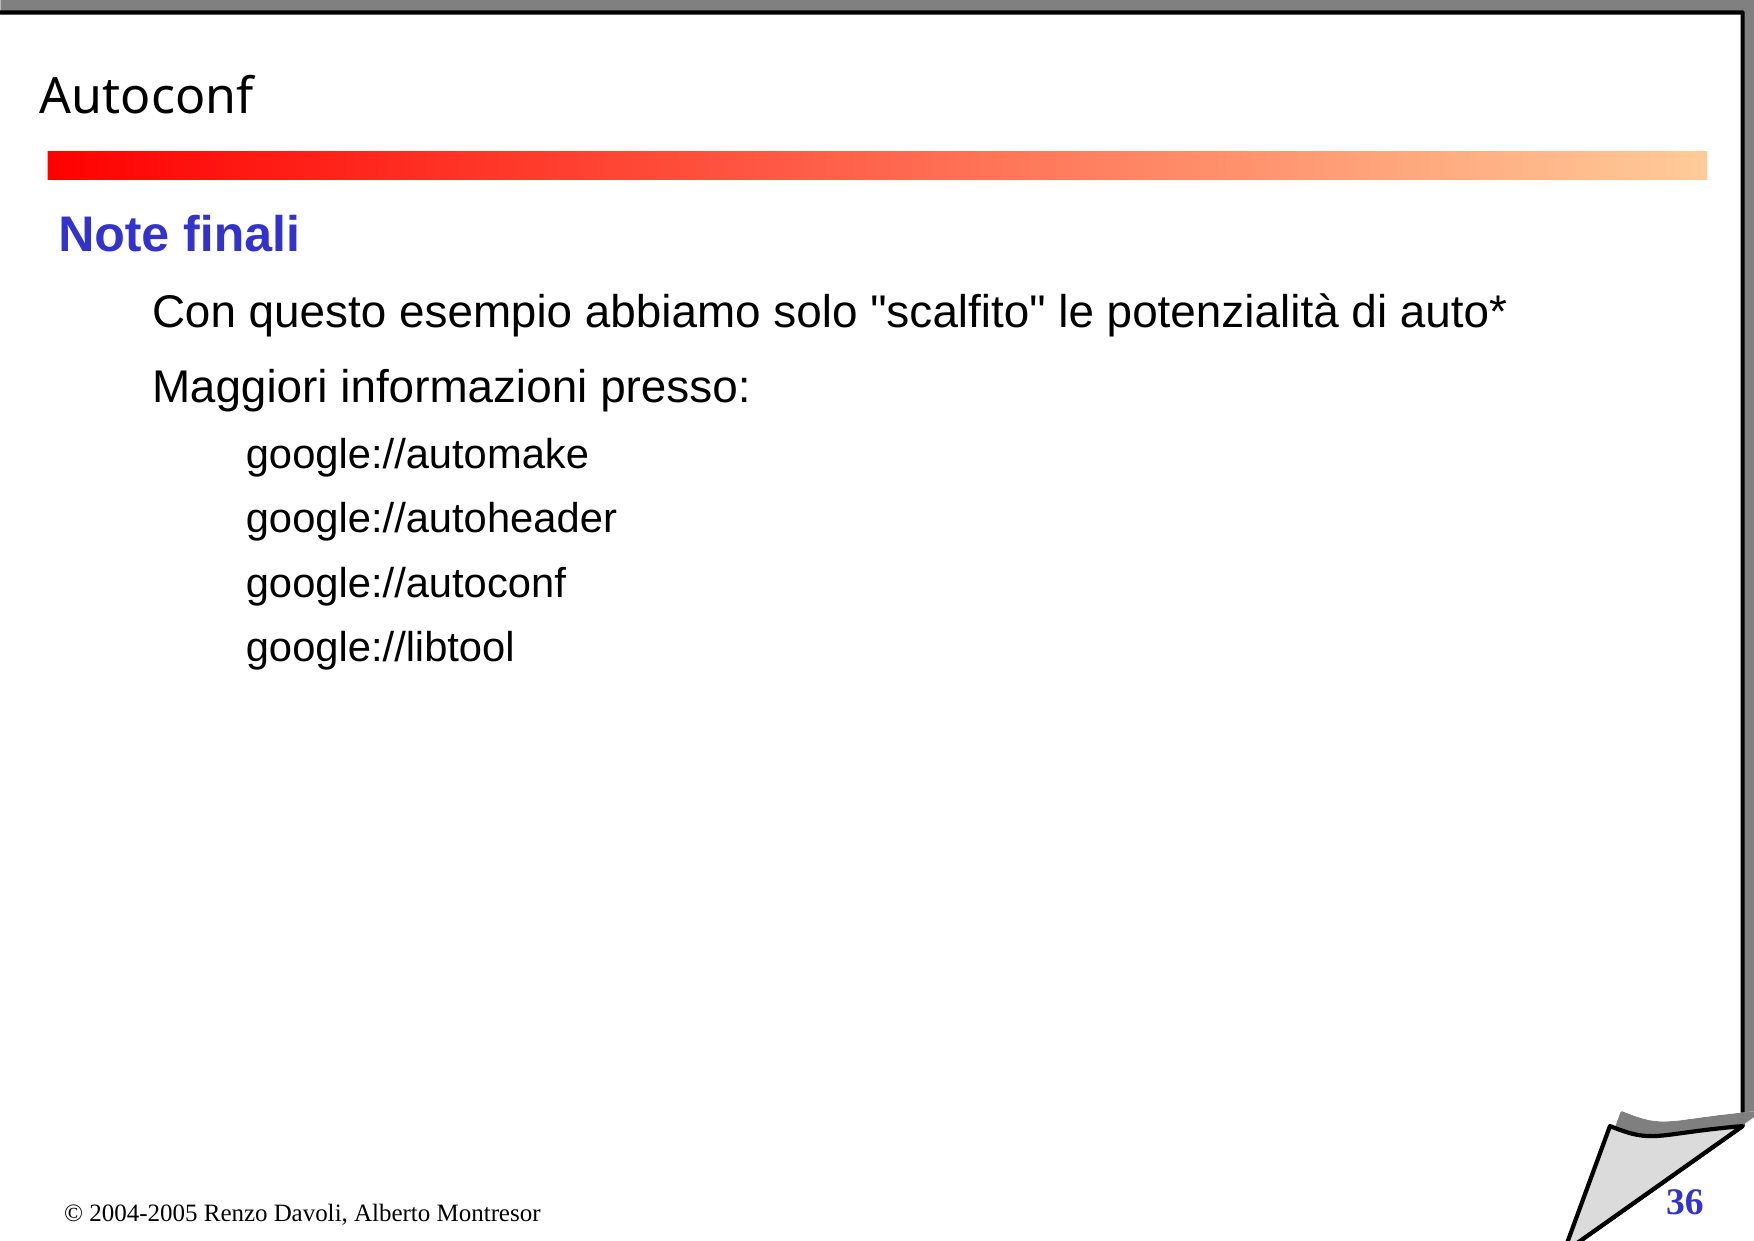

# Autoconf
Note finali
Con questo esempio abbiamo solo "scalfito" le potenzialità di auto*
Maggiori informazioni presso:
google://automake
google://autoheader
google://autoconf
google://libtool